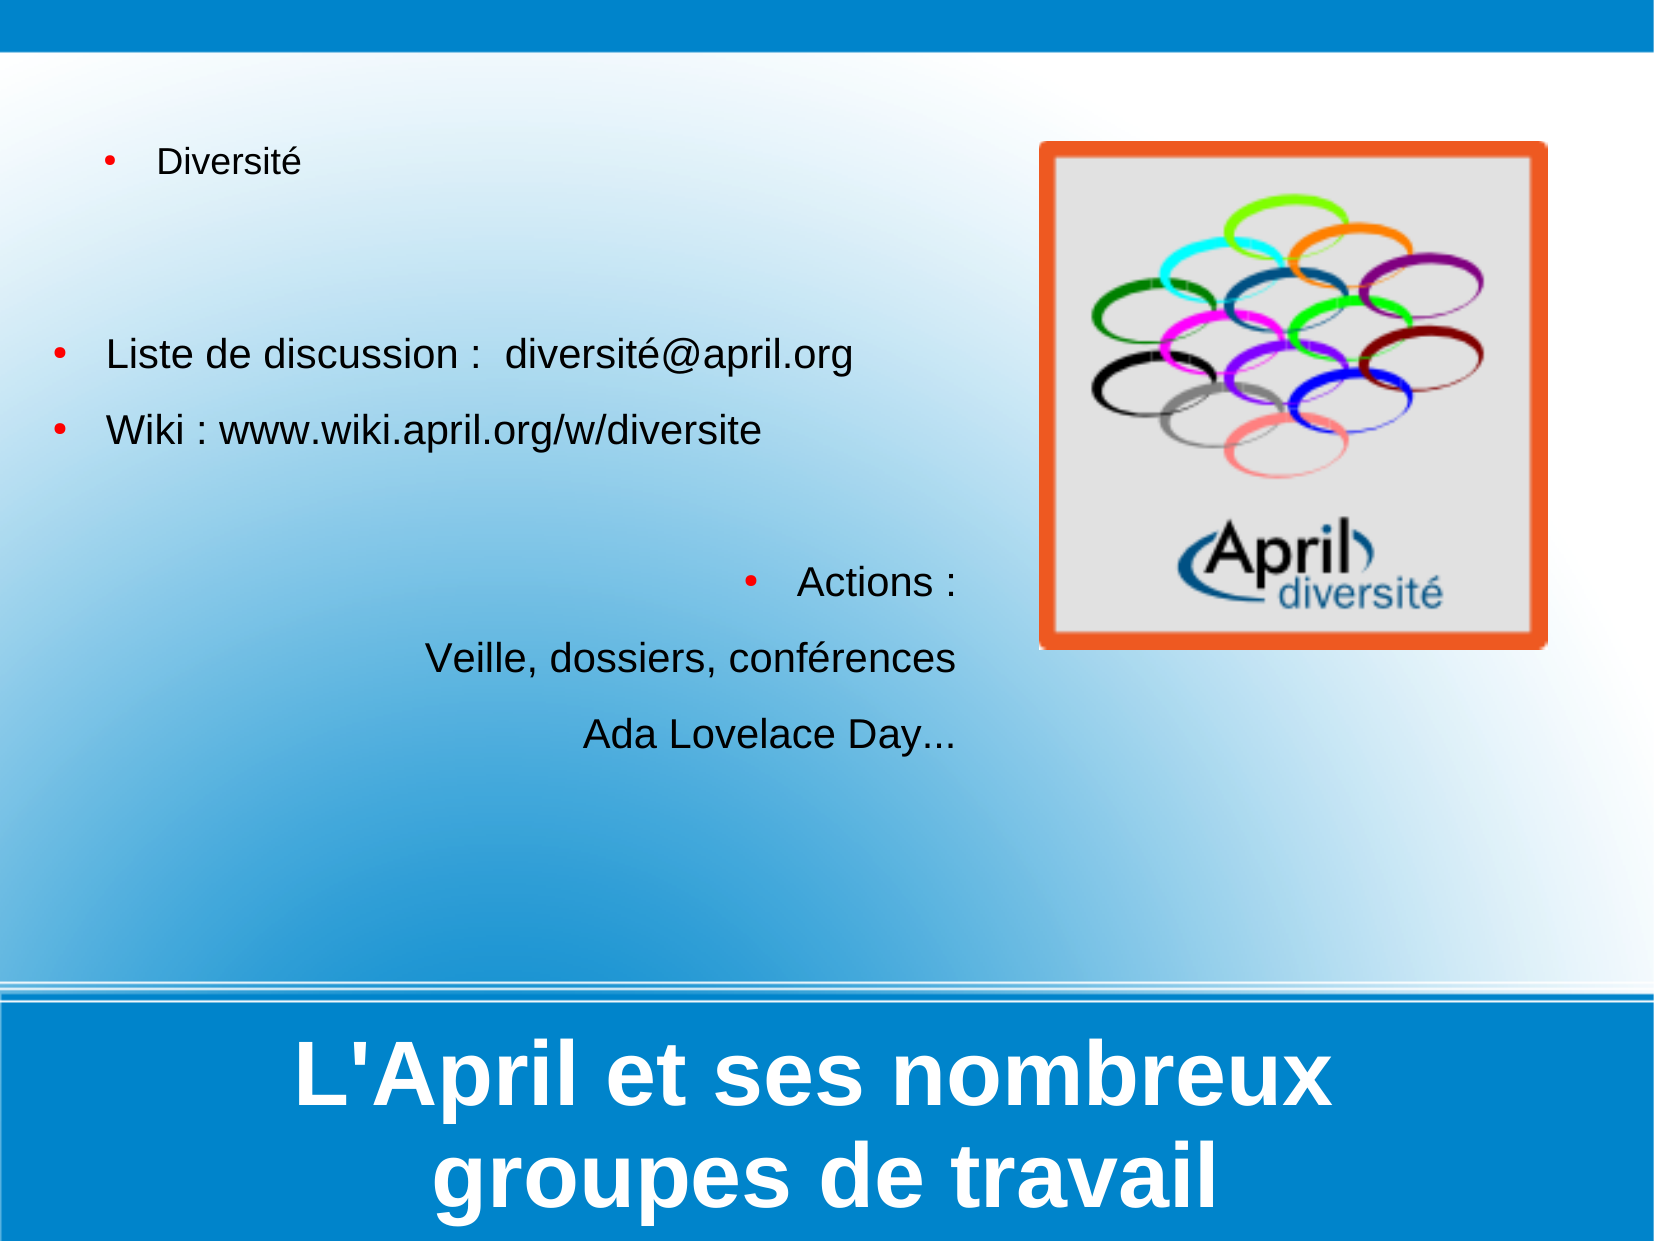

Diversité
Liste de discussion :  diversité@april.org
Wiki : www.wiki.april.org/w/diversite
Actions :
Veille, dossiers, conférences
Ada Lovelace Day...
# L'April et ses nombreux groupes de travail